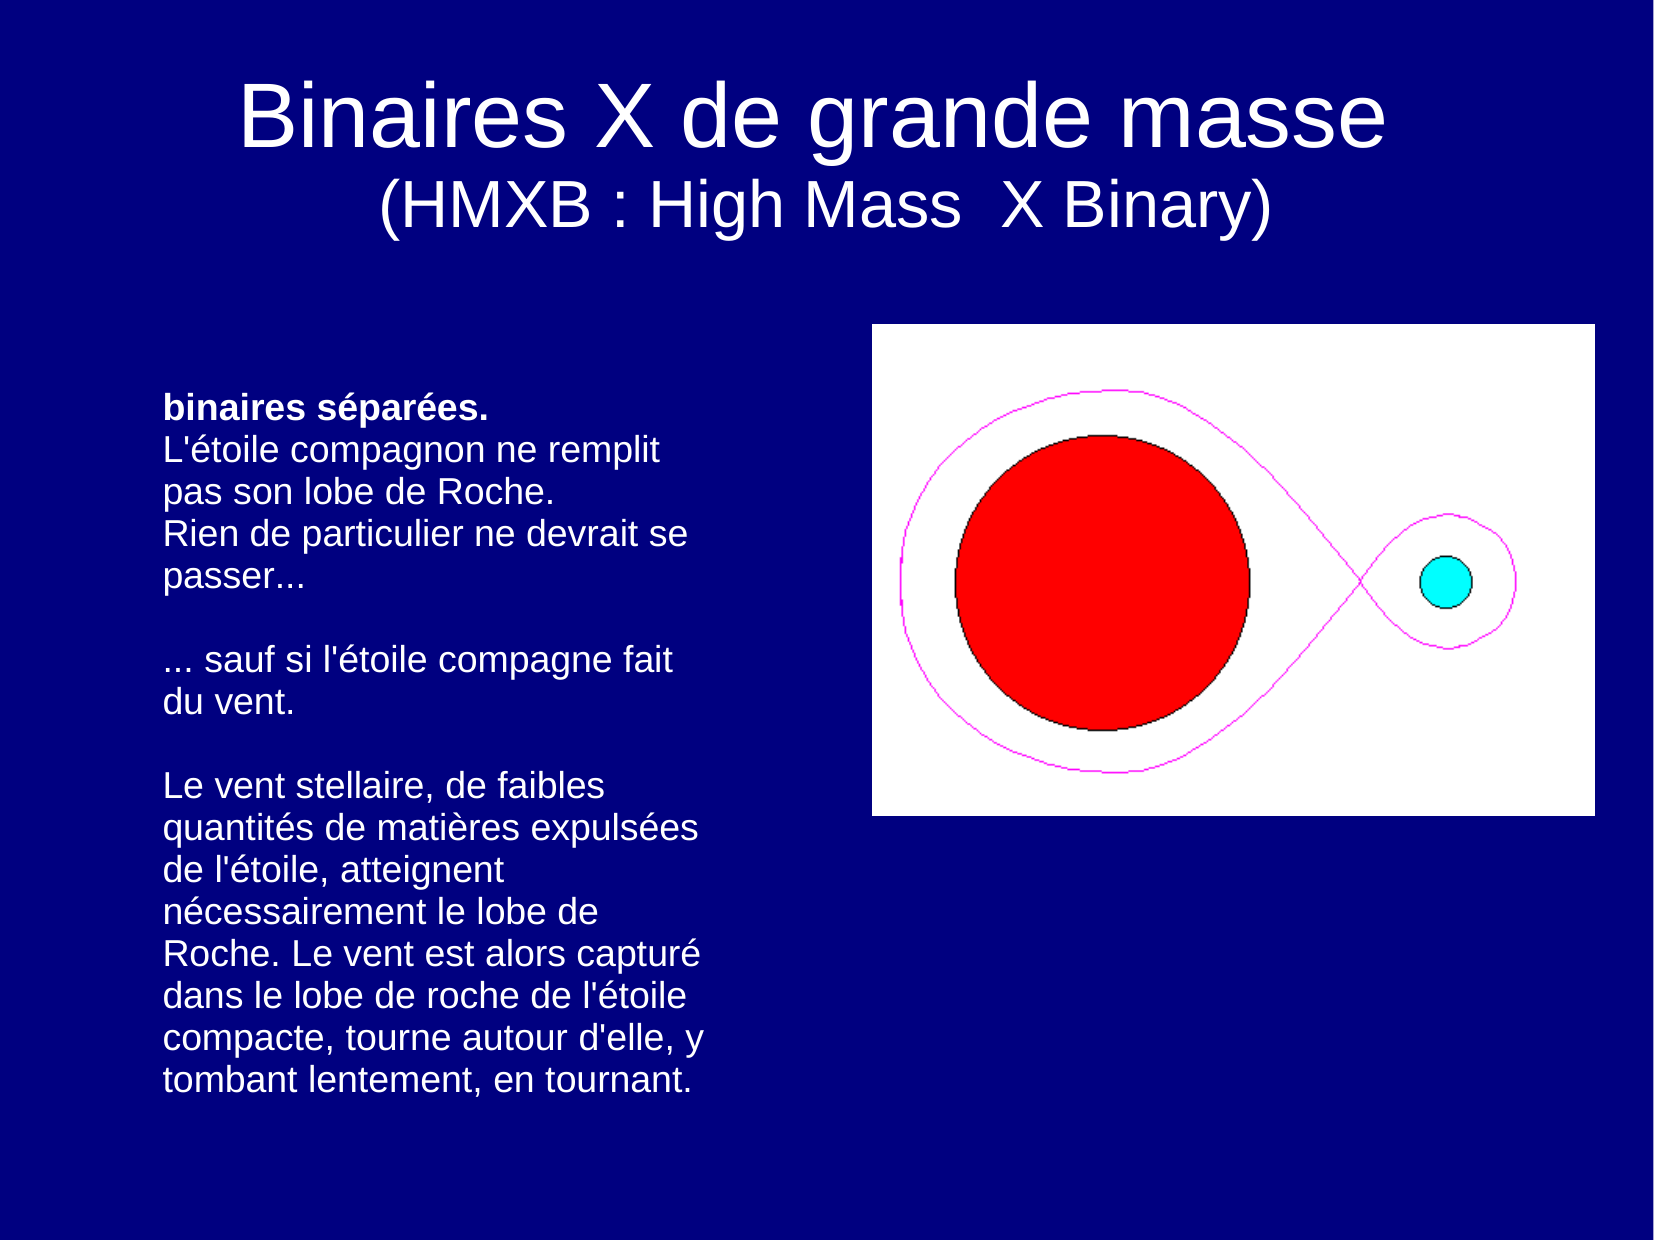

# Binaires X de grande masse (HMXB : High Mass X Binary)
binaires séparées.
L'étoile compagnon ne remplit pas son lobe de Roche.
Rien de particulier ne devrait se passer...
... sauf si l'étoile compagne fait du vent.
Le vent stellaire, de faibles quantités de matières expulsées de l'étoile, atteignent nécessairement le lobe de Roche. Le vent est alors capturé dans le lobe de roche de l'étoile compacte, tourne autour d'elle, y tombant lentement, en tournant.